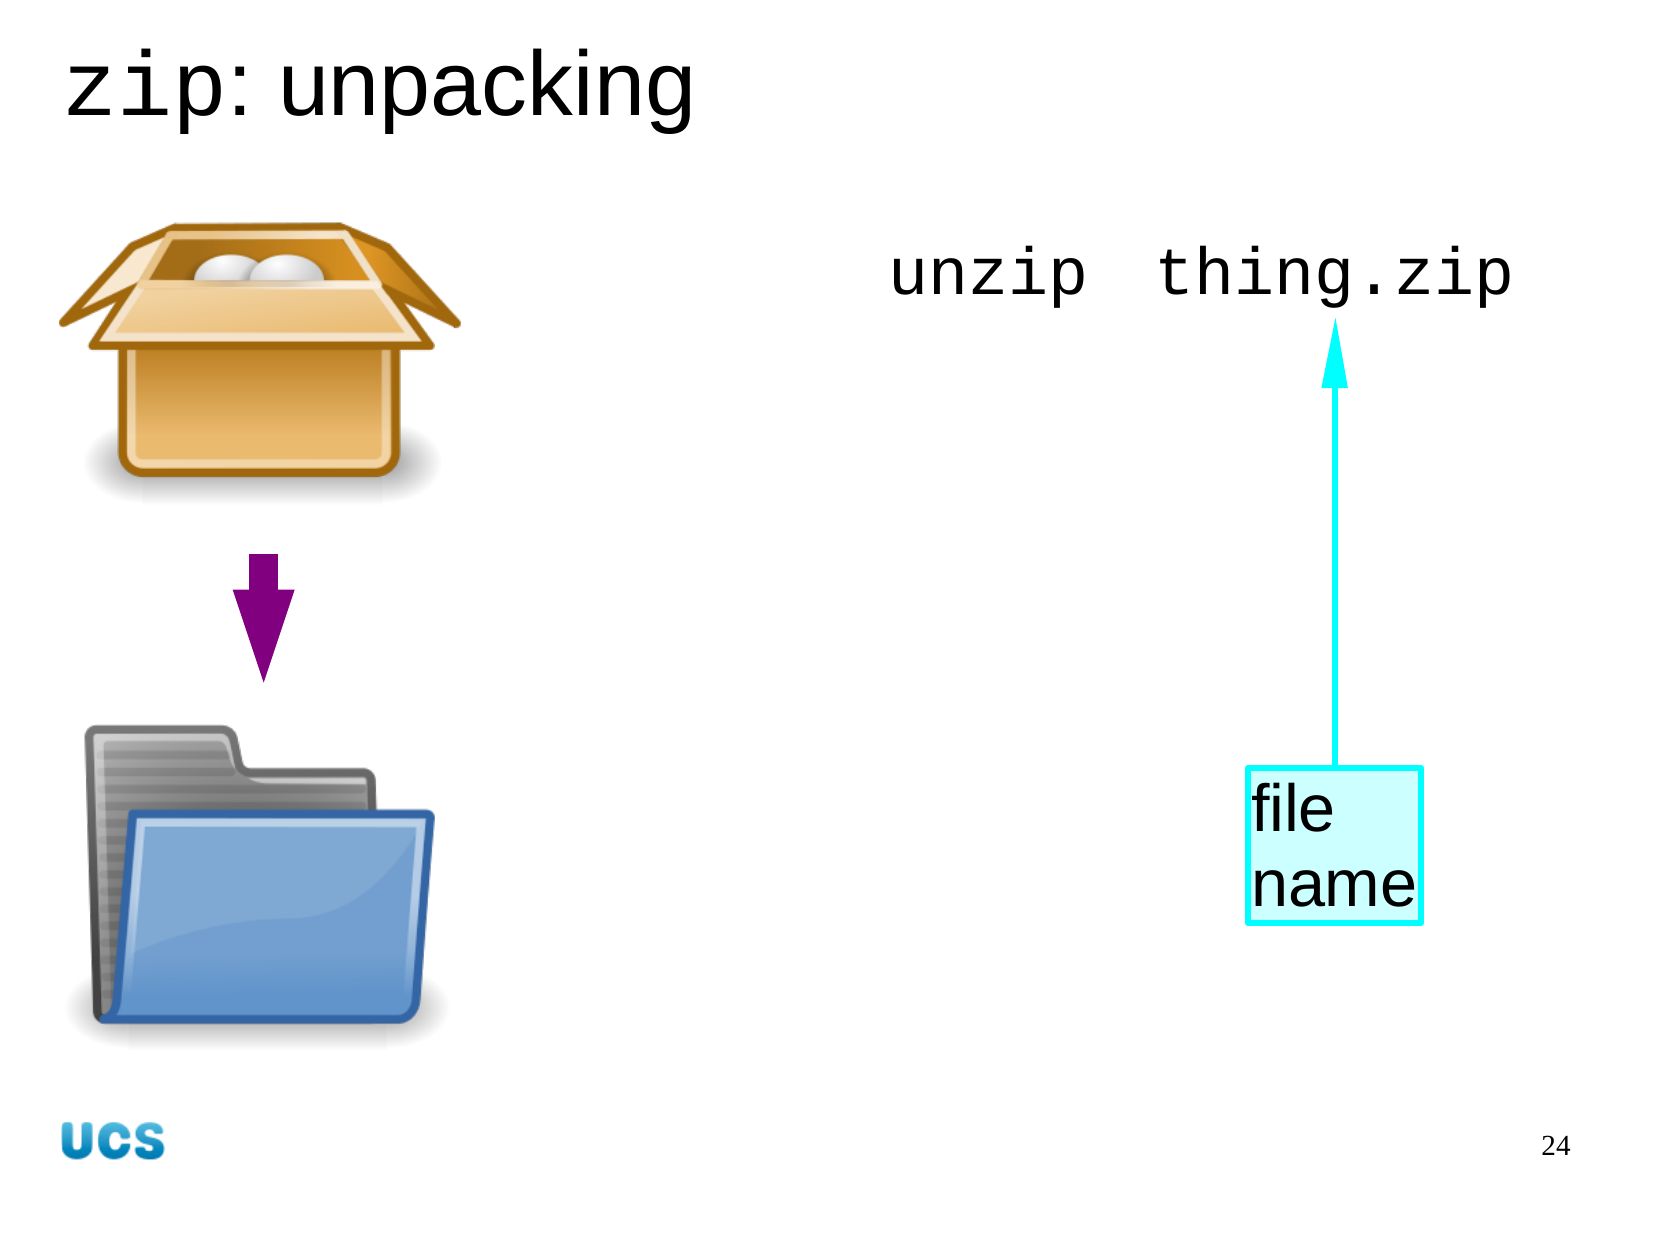

zip: unpacking
unzip
thing.zip
file
name
24